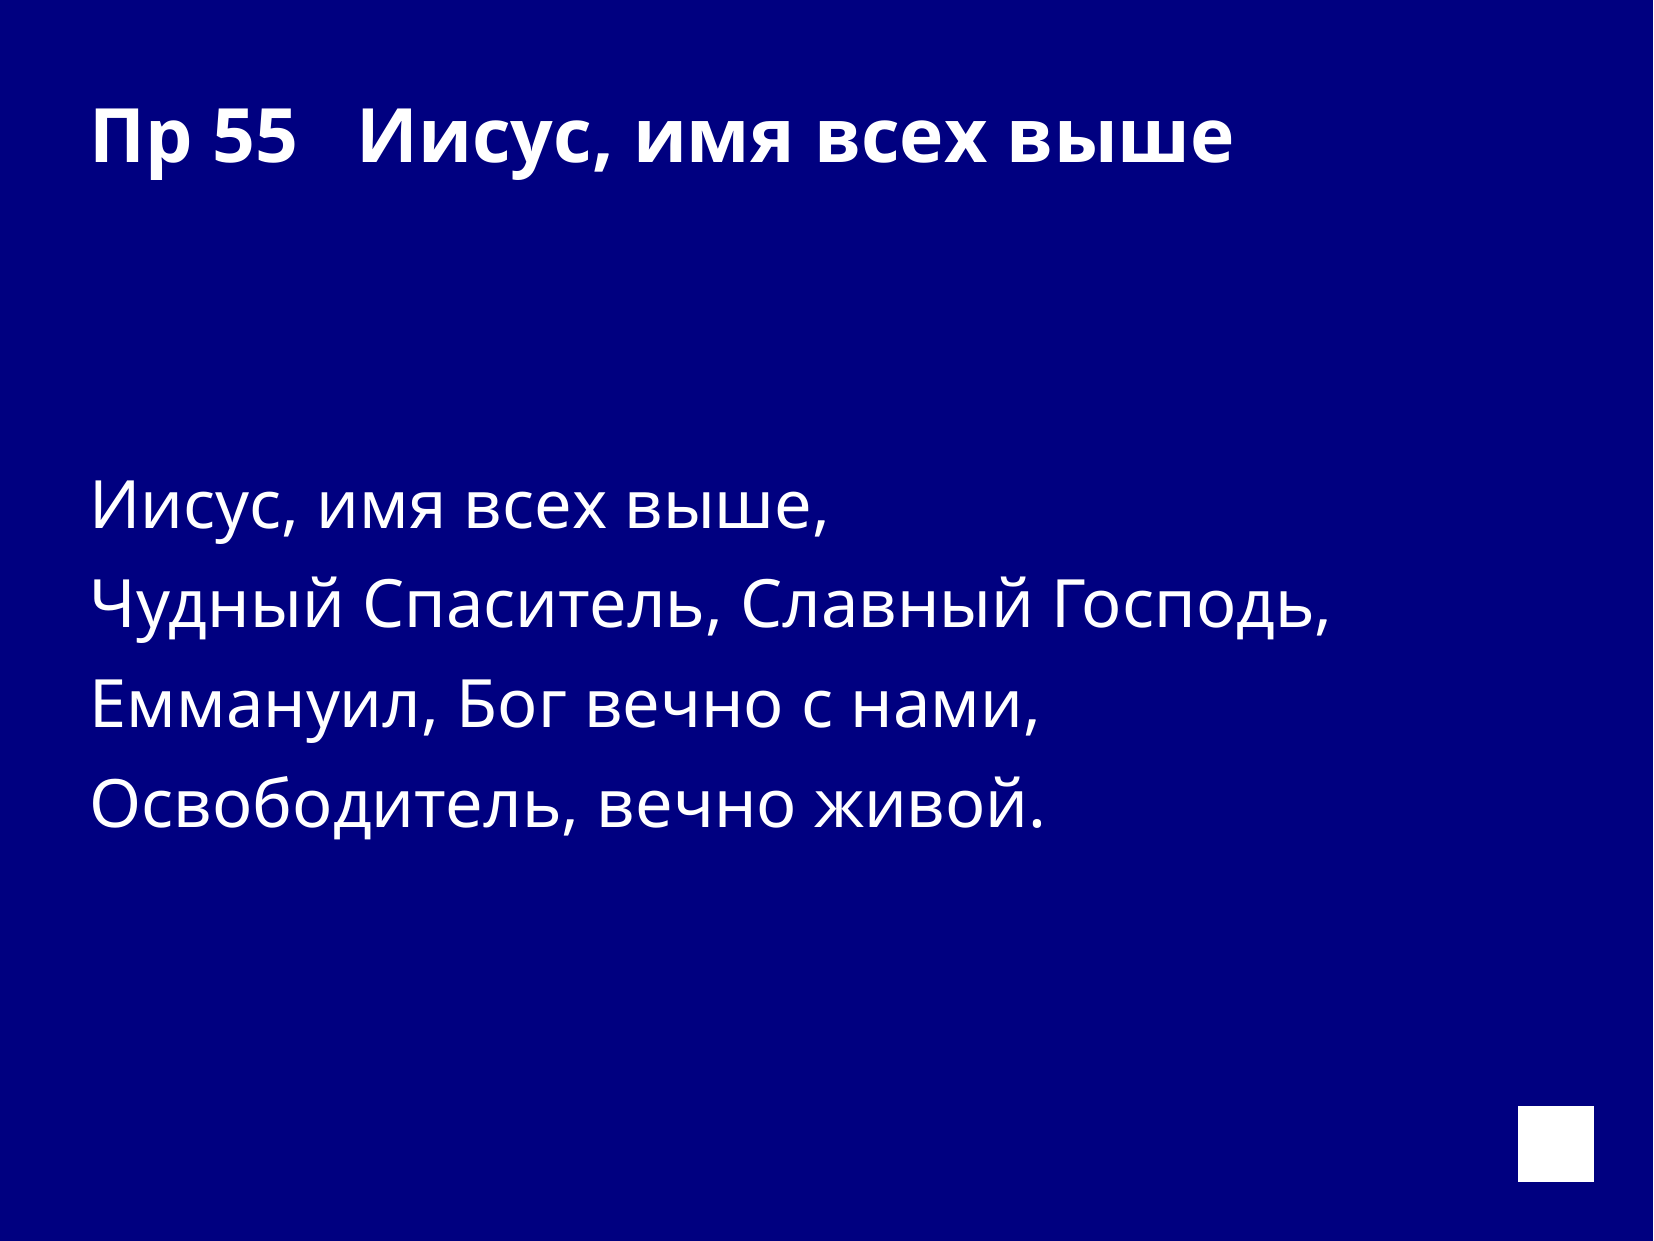

Пр 55 Иисус, имя всех выше
Иисус, имя всех выше,
Чудный Спаситель, Славный Господь,
Еммануил, Бог вечно с нами,
Освободитель, вечно живой.